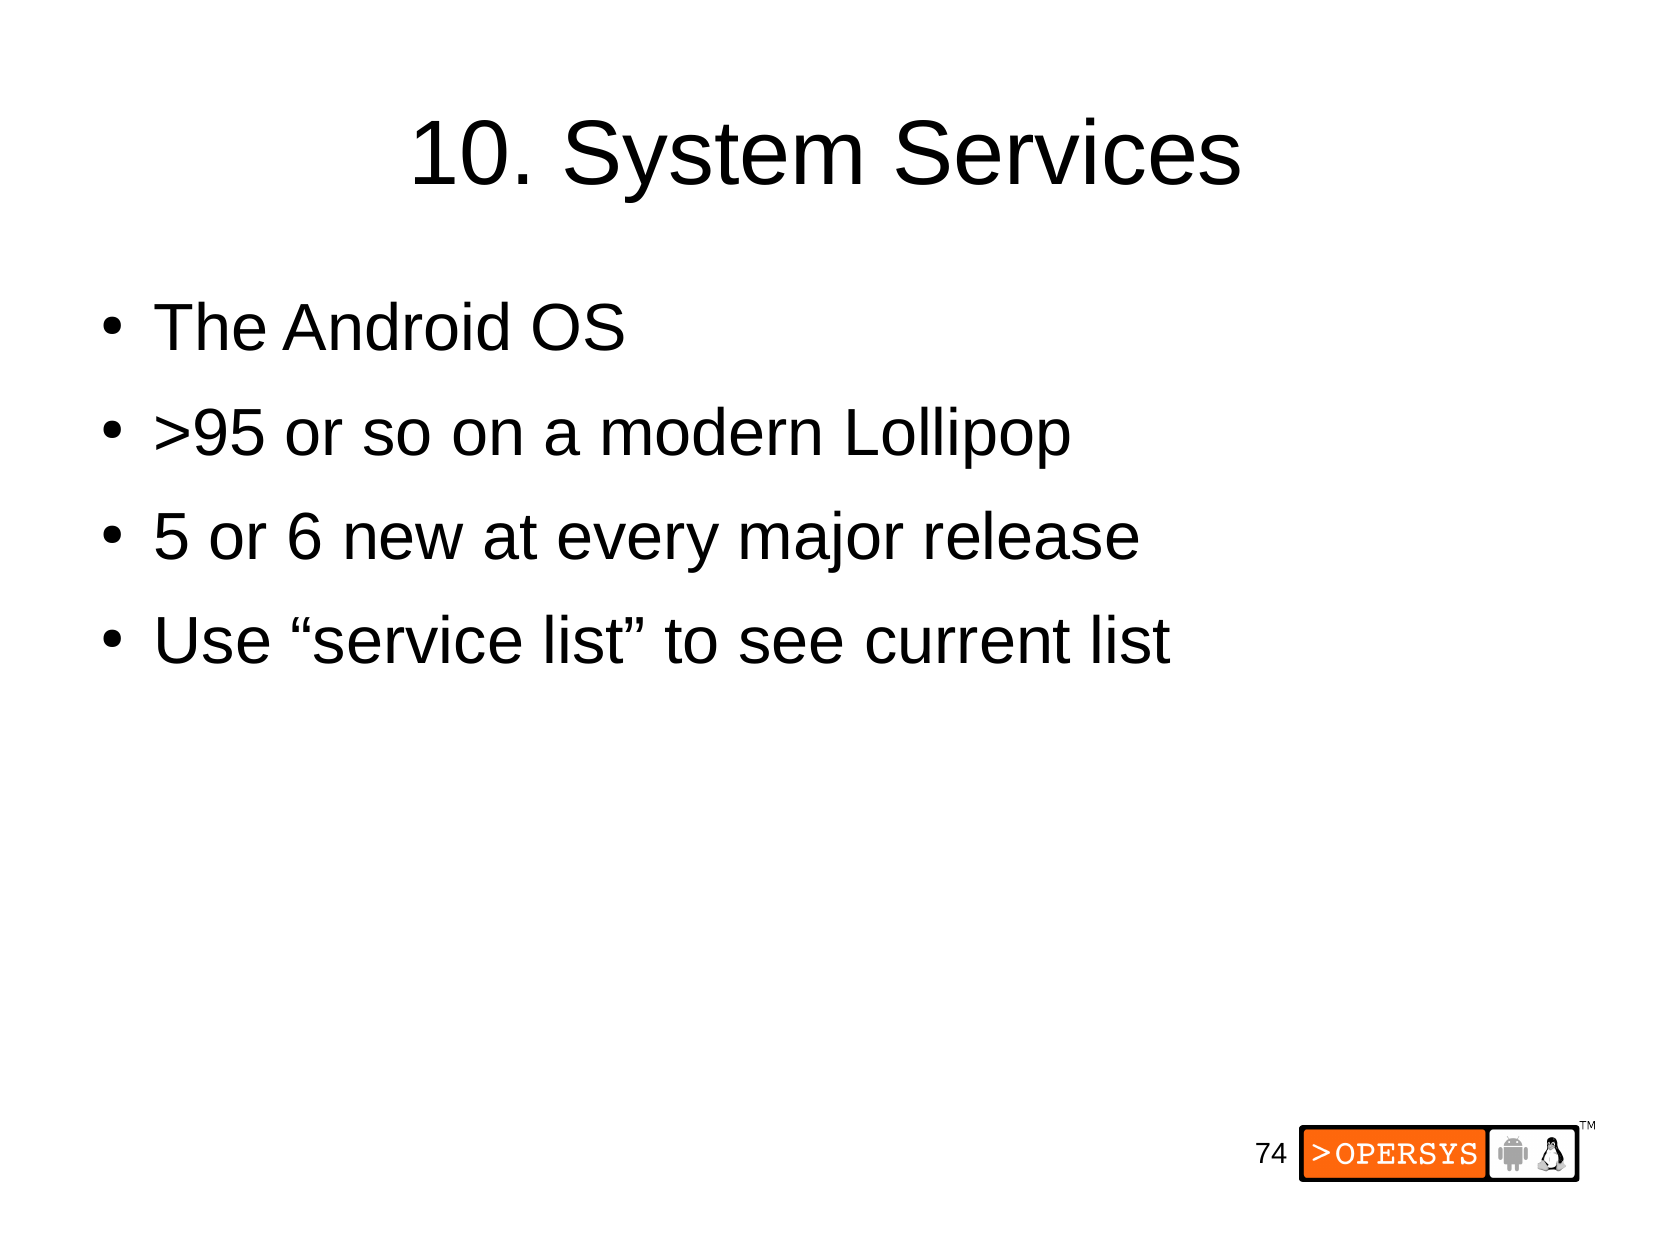

# 10. System Services
The Android OS
>95 or so on a modern Lollipop
5 or 6 new at every major release
Use “service list” to see current list